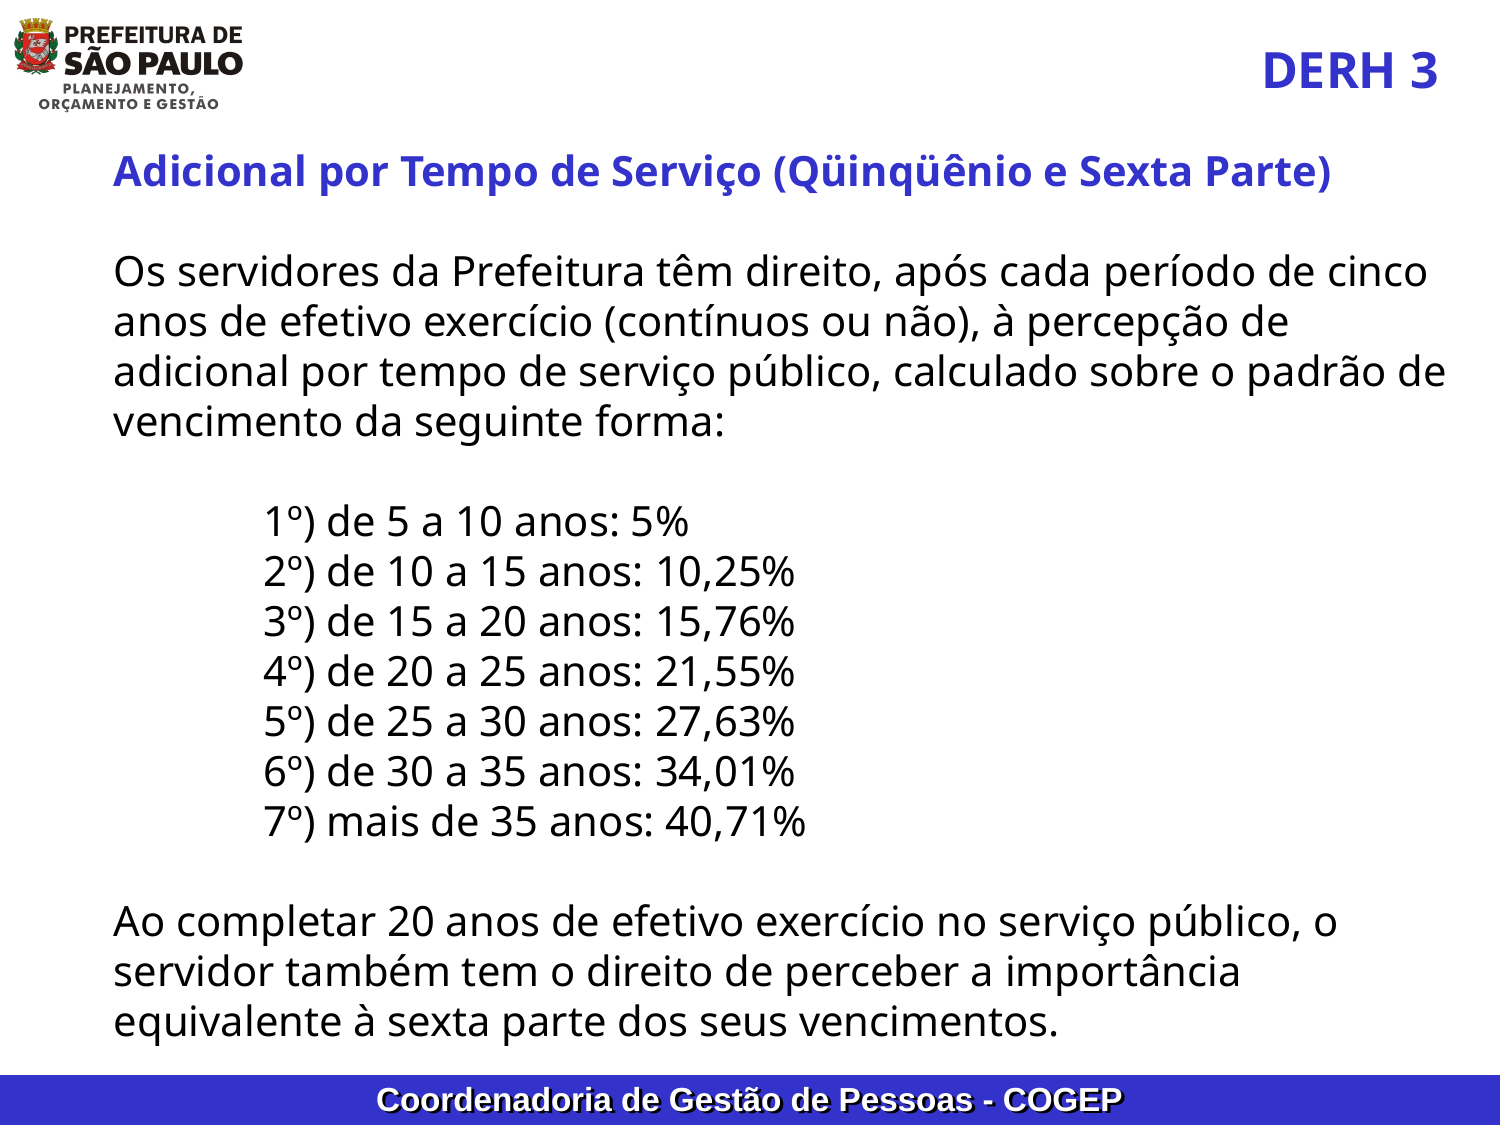

DERH 3
	Adicional por Tempo de Serviço (Qüinqüênio e Sexta Parte)
	Os servidores da Prefeitura têm direito, após cada período de cinco anos de efetivo exercício (contínuos ou não), à percepção de adicional por tempo de serviço público, calculado sobre o padrão de vencimento da seguinte forma:
		1º) de 5 a 10 anos: 5%
		2º) de 10 a 15 anos: 10,25%
		3º) de 15 a 20 anos: 15,76%
		4º) de 20 a 25 anos: 21,55%
		5º) de 25 a 30 anos: 27,63%
		6º) de 30 a 35 anos: 34,01%
		7º) mais de 35 anos: 40,71%
	Ao completar 20 anos de efetivo exercício no serviço público, o servidor também tem o direito de perceber a importância equivalente à sexta parte dos seus vencimentos.